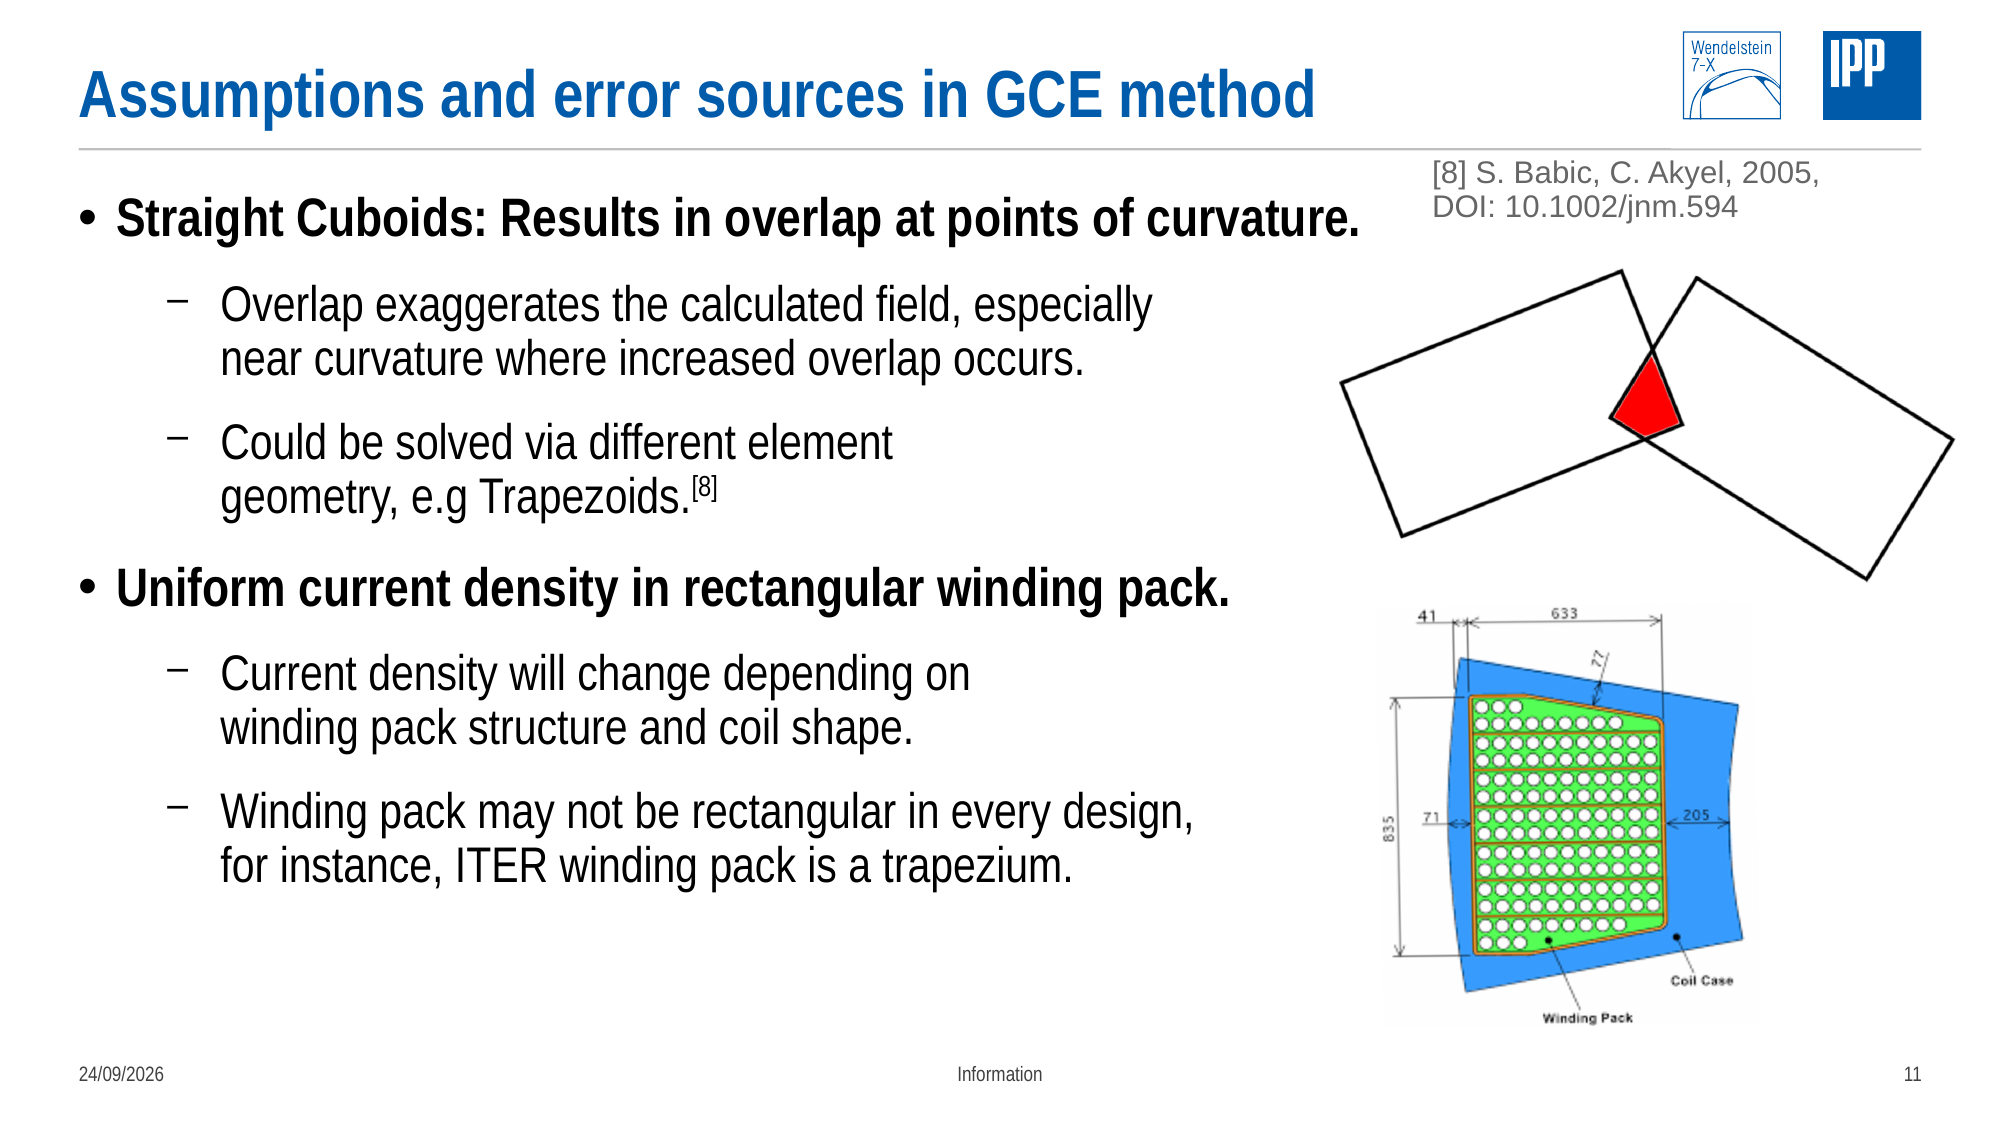

# Assumptions and error sources in GCE method
[8] S. Babic, C. Akyel, 2005, DOI: 10.1002/jnm.594
Straight Cuboids: Results in overlap at points of curvature.
Overlap exaggerates the calculated field, especially
near curvature where increased overlap occurs.
Could be solved via different element
geometry, e.g Trapezoids.[8]
Uniform current density in rectangular winding pack.
Current density will change depending on
winding pack structure and coil shape.
Winding pack may not be rectangular in every design,
for instance, ITER winding pack is a trapezium.
Information